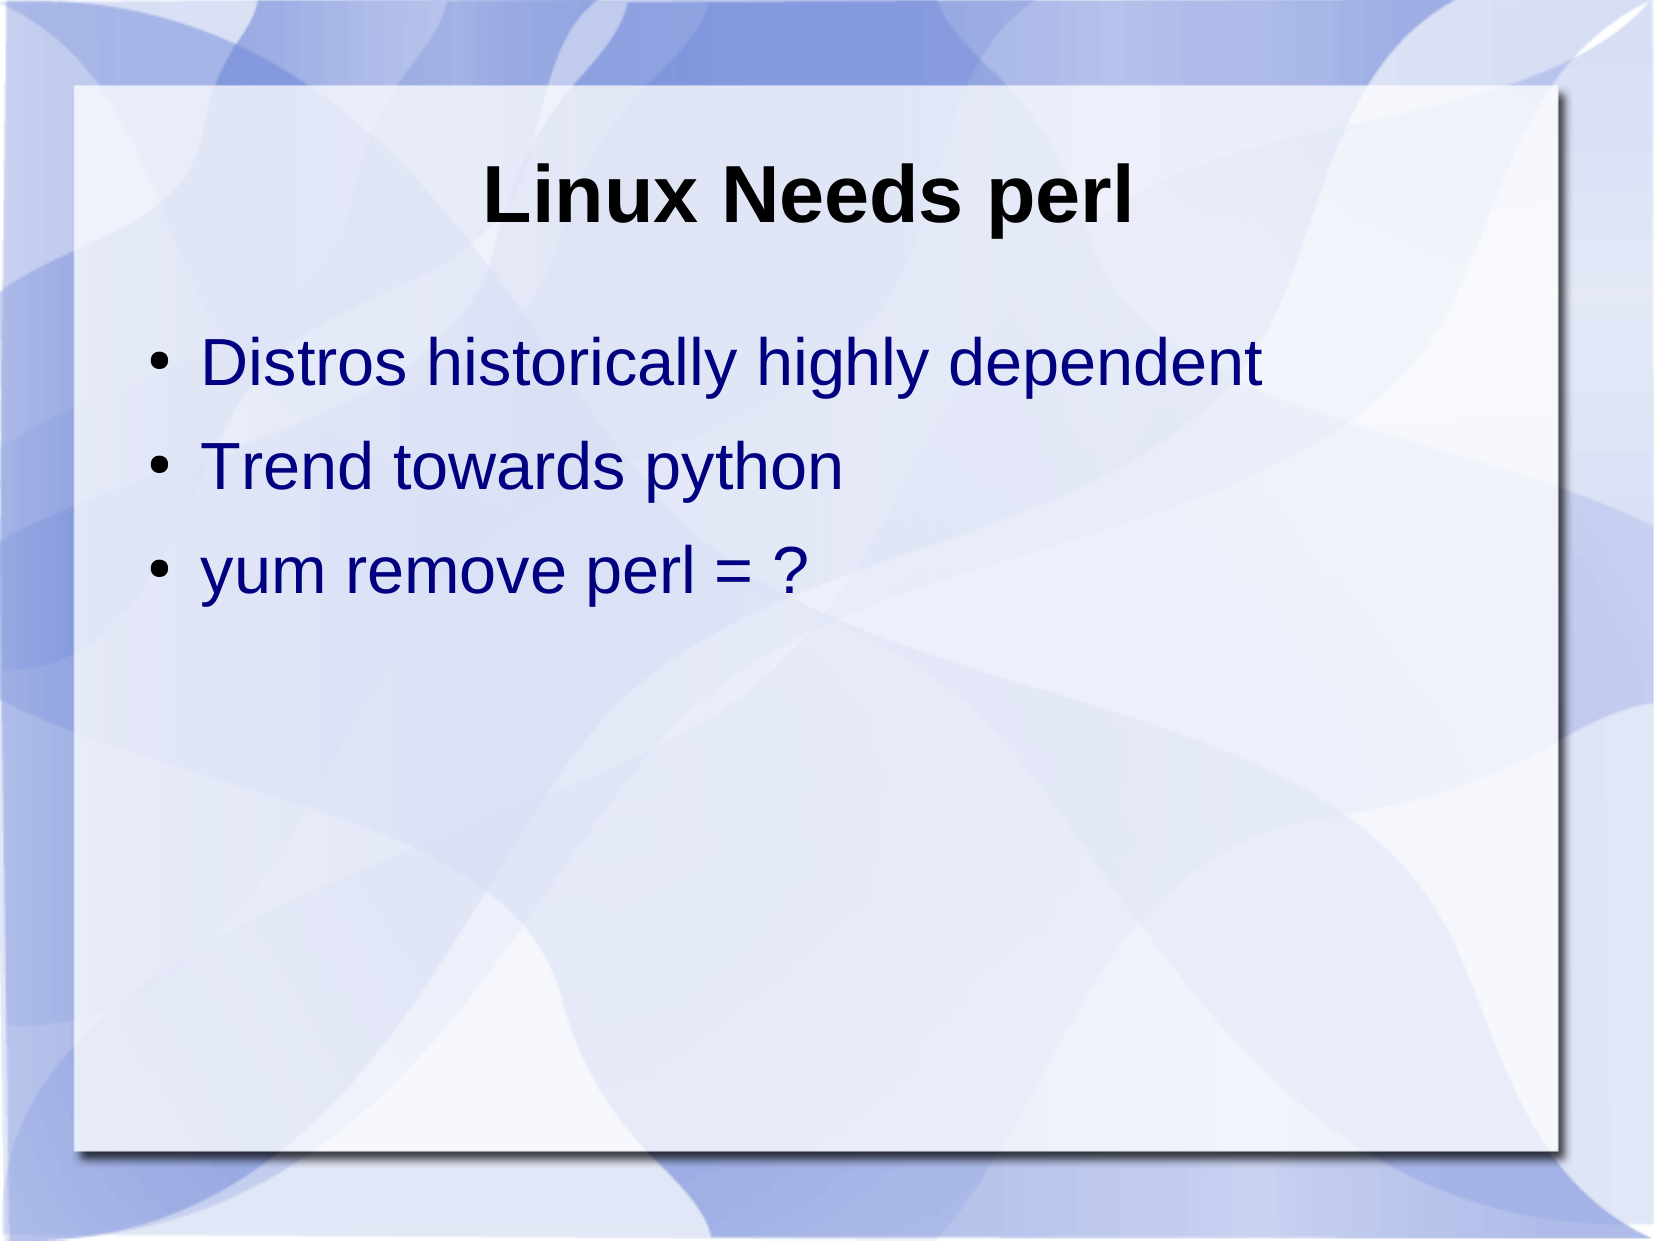

# Linux Needs perl
Distros historically highly dependent
Trend towards python
yum remove perl = ?